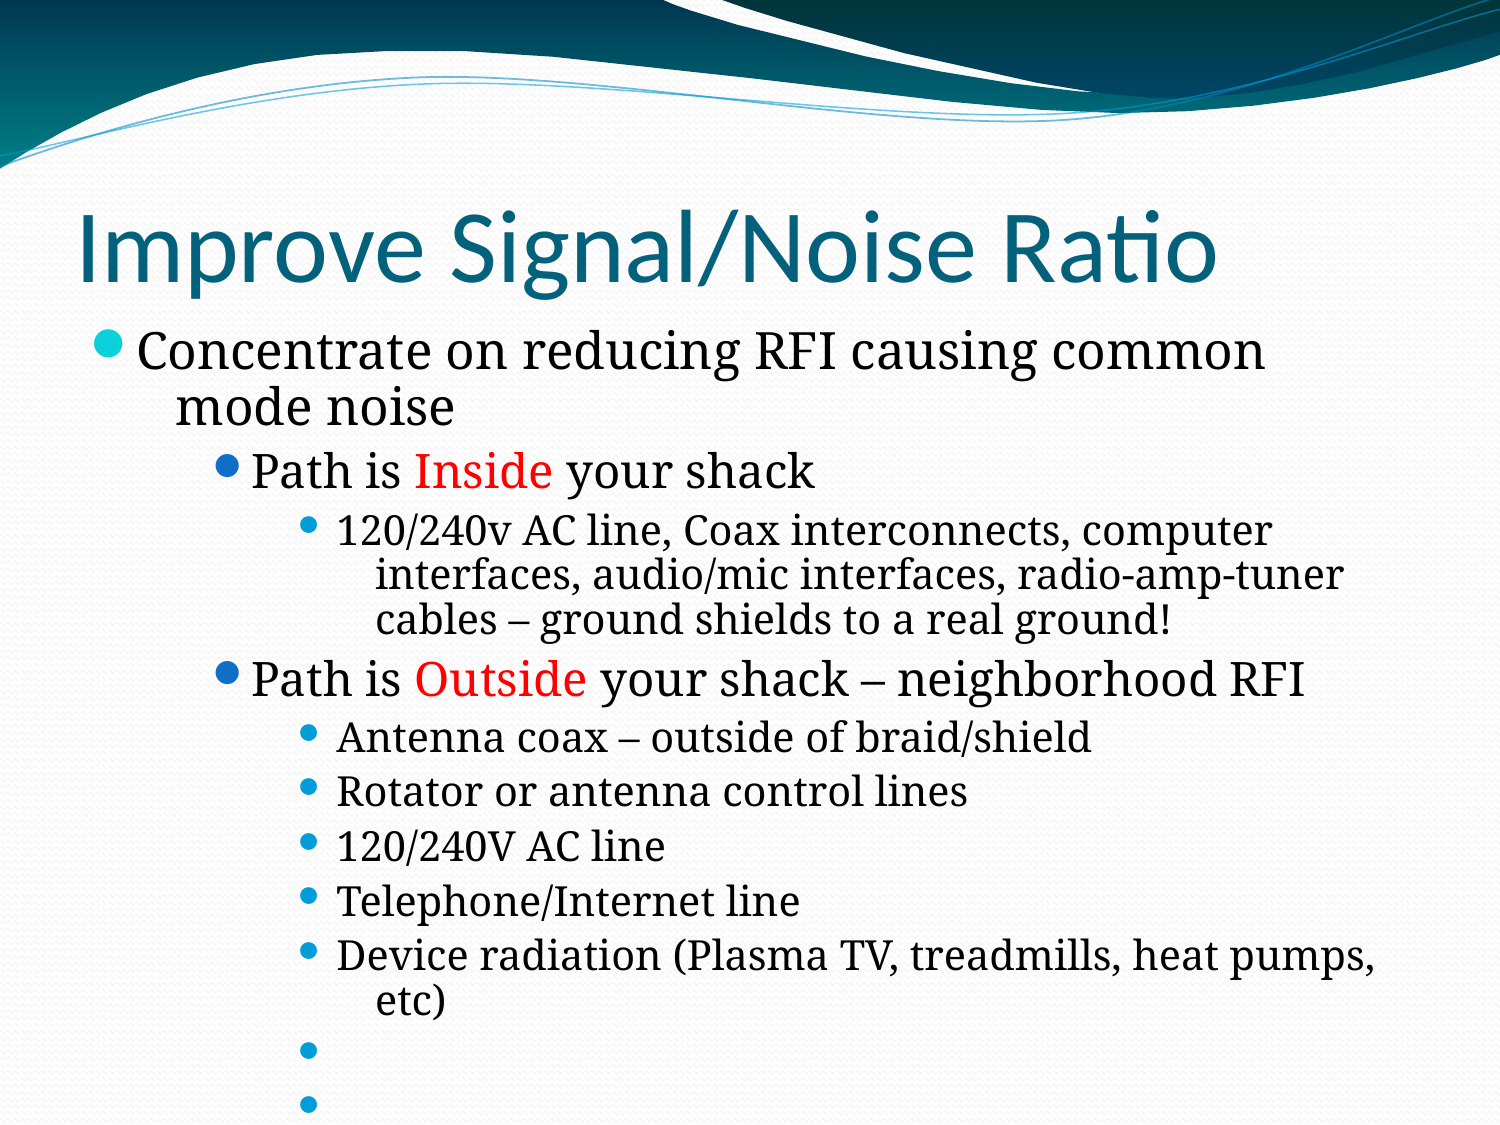

# Improve Signal/Noise Ratio
Concentrate on reducing RFI causing common mode noise
Path is Inside your shack
120/240v AC line, Coax interconnects, computer interfaces, audio/mic interfaces, radio-amp-tuner cables – ground shields to a real ground!
Path is Outside your shack – neighborhood RFI
Antenna coax – outside of braid/shield
Rotator or antenna control lines
120/240V AC line
Telephone/Internet line
Device radiation (Plasma TV, treadmills, heat pumps, etc)